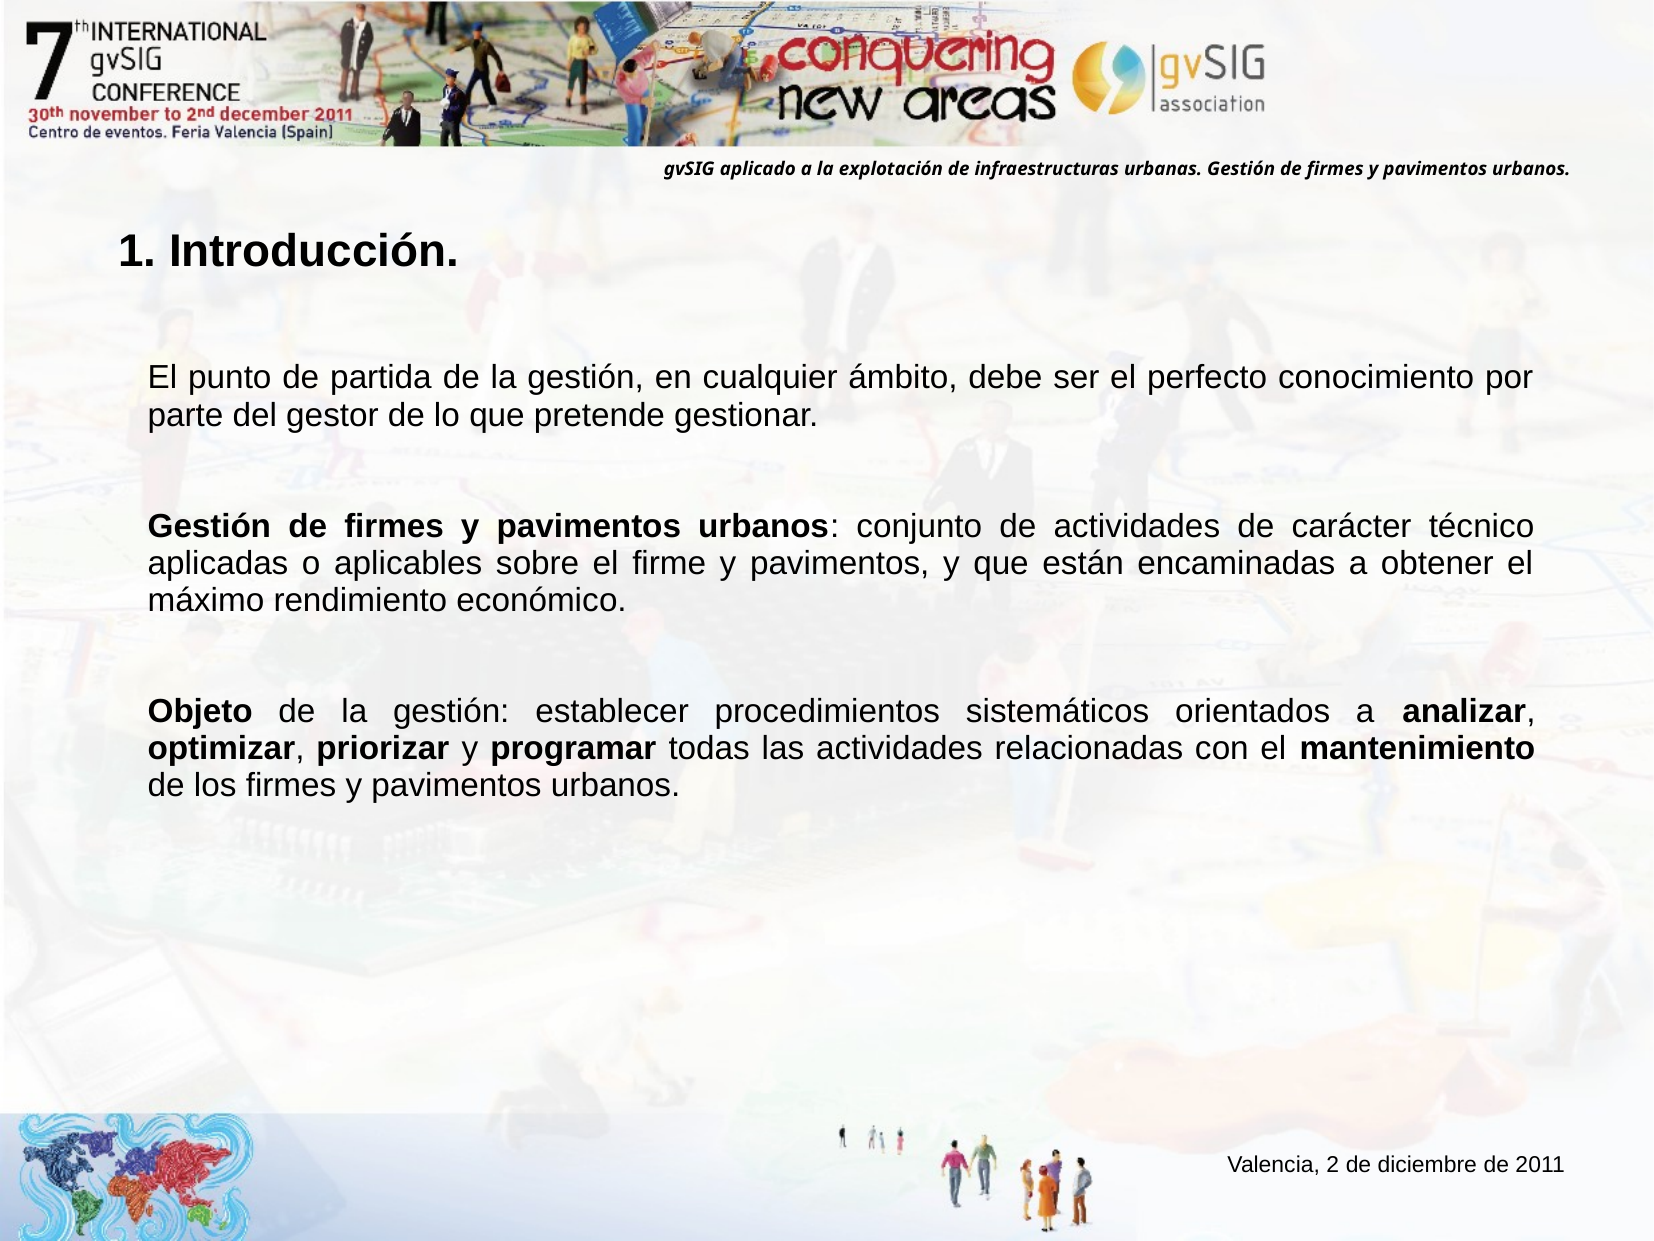

# gvSIG aplicado a la explotación de infraestructuras urbanas. Gestión de firmes y pavimentos urbanos.
1. Introducción.
El punto de partida de la gestión, en cualquier ámbito, debe ser el perfecto conocimiento por parte del gestor de lo que pretende gestionar.
Gestión de firmes y pavimentos urbanos: conjunto de actividades de carácter técnico aplicadas o aplicables sobre el firme y pavimentos, y que están encaminadas a obtener el máximo rendimiento económico.
Objeto de la gestión: establecer procedimientos sistemáticos orientados a analizar, optimizar, priorizar y programar todas las actividades relacionadas con el mantenimiento de los firmes y pavimentos urbanos.